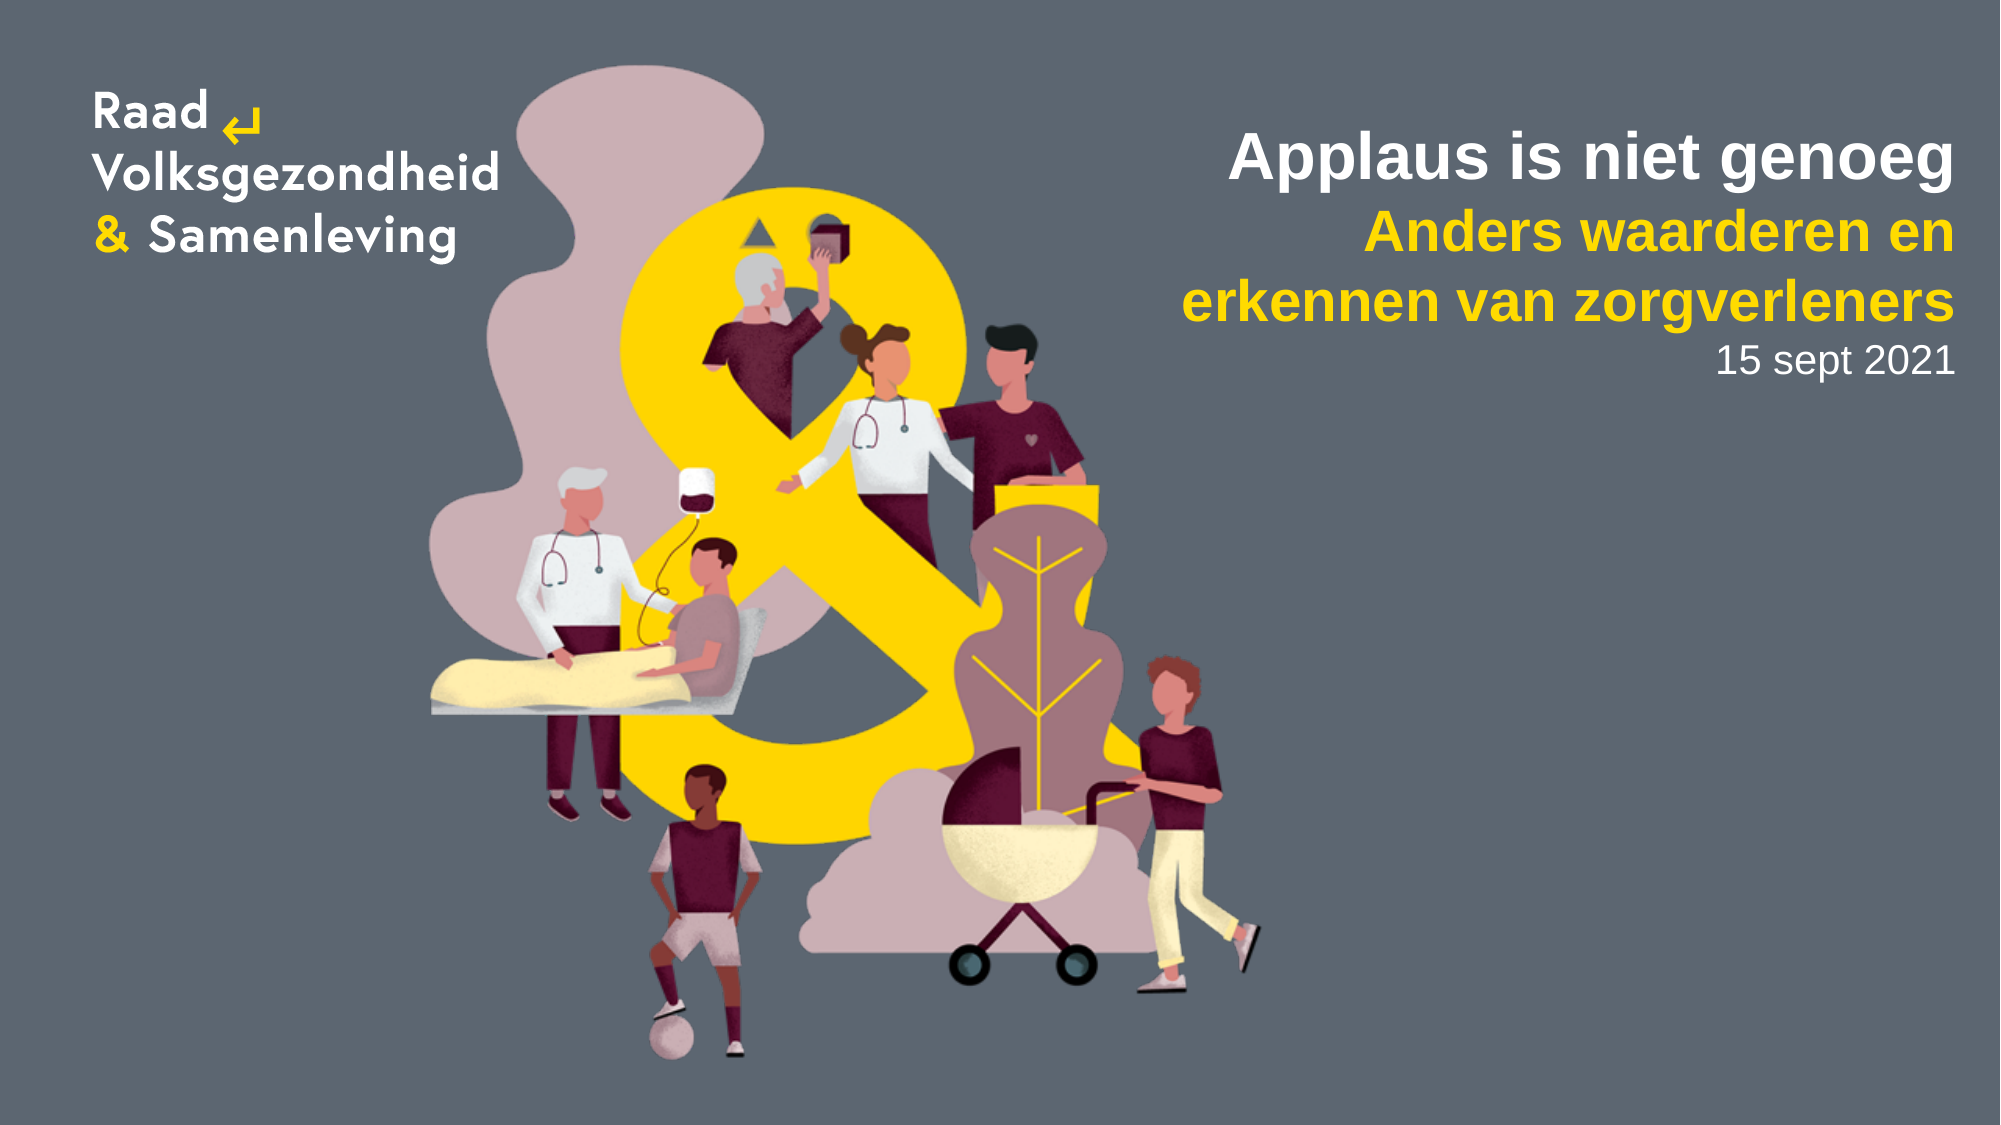

Applaus is niet genoeg
Anders waarderen en erkennen van zorgverleners
15 sept 2021